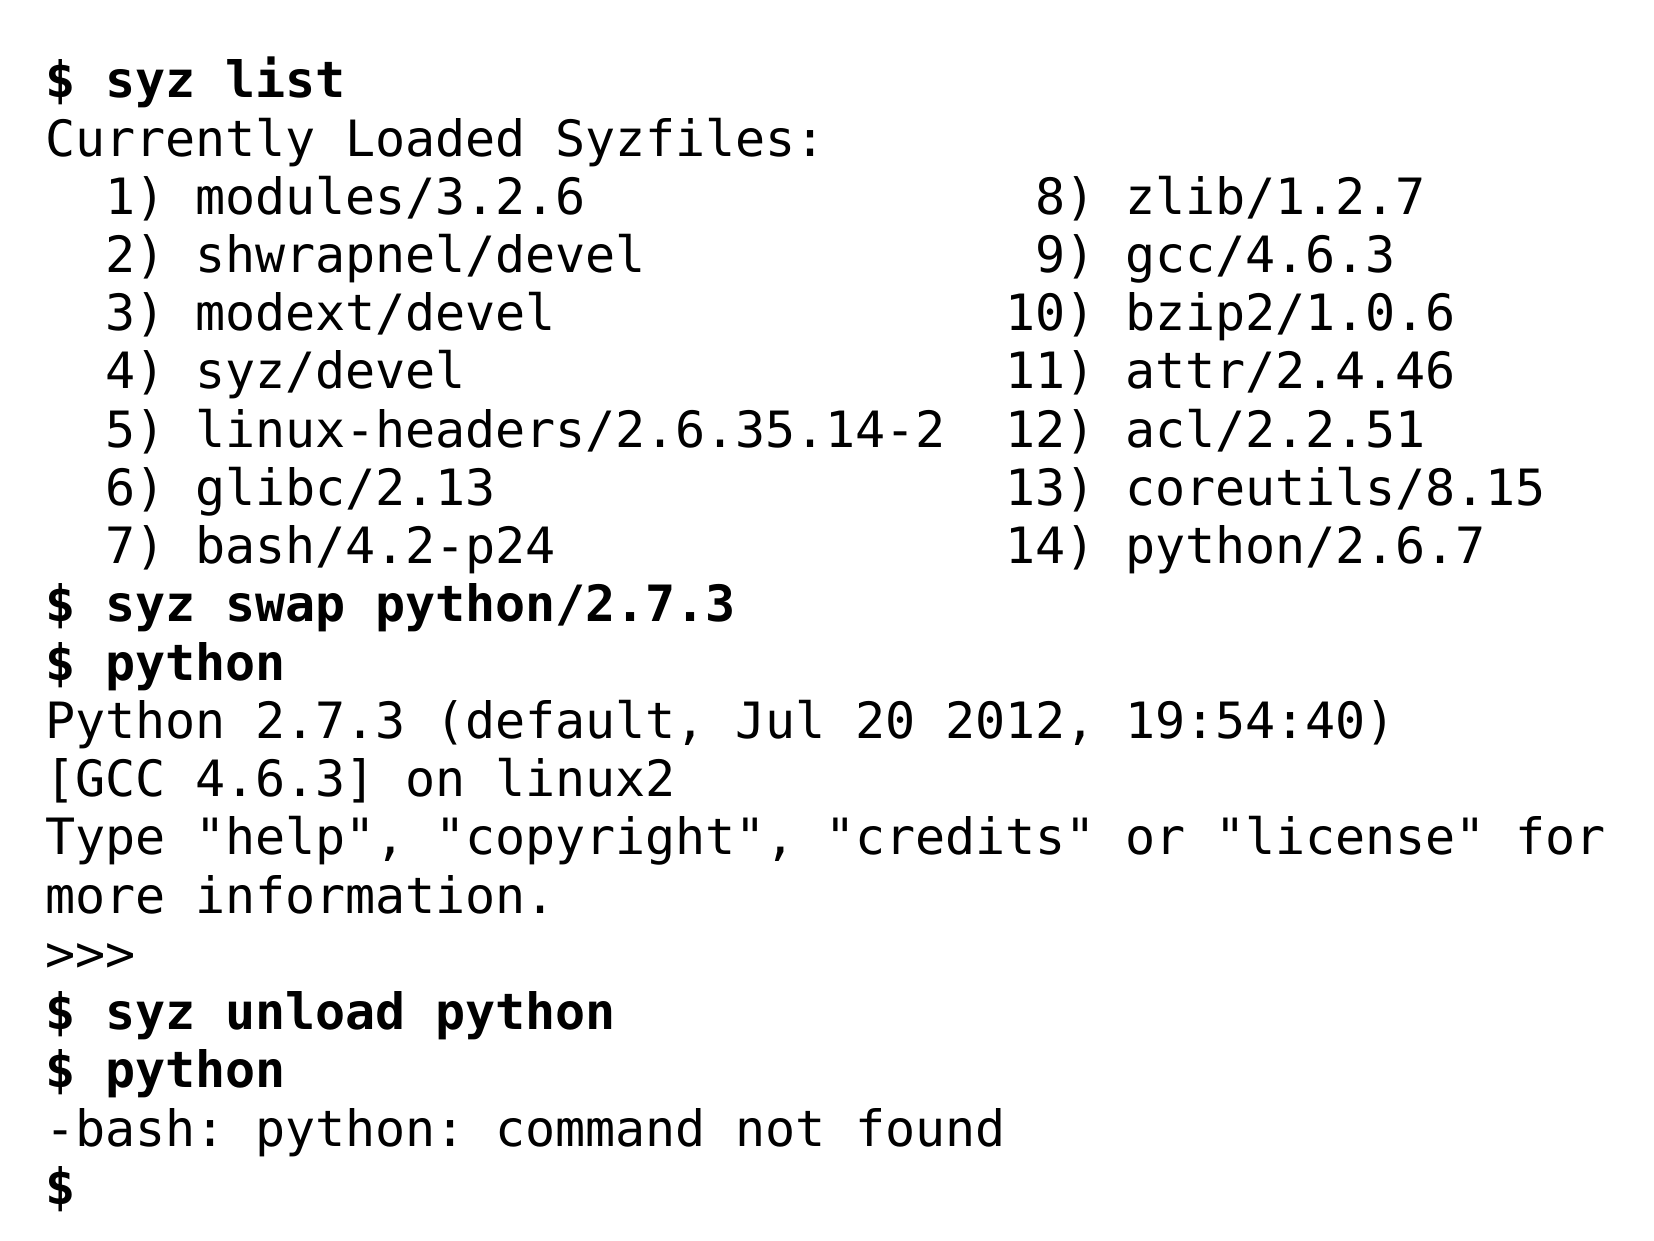

# python
-bash: python: command not found
$
$ syz list
Currently Loaded Syzfiles:
 1) modules/3.2.6 8) zlib/1.2.7
 2) shwrapnel/devel 9) gcc/4.6.3
 3) modext/devel 10) bzip2/1.0.6
 4) syz/devel 11) attr/2.4.46
 5) linux-headers/2.6.35.14-2 12) acl/2.2.51
 6) glibc/2.13 13) coreutils/8.15
 7) bash/4.2-p24 14) python/2.6.7
$
 syz swap python/2.7.3
$
 python
Python 2.7.3 (default, Jul 20 2012, 19:54:40)
[GCC 4.6.3] on linux2
Type "help", "copyright", "credits" or "license" for more information.
>>>
$
 syz unload python
$